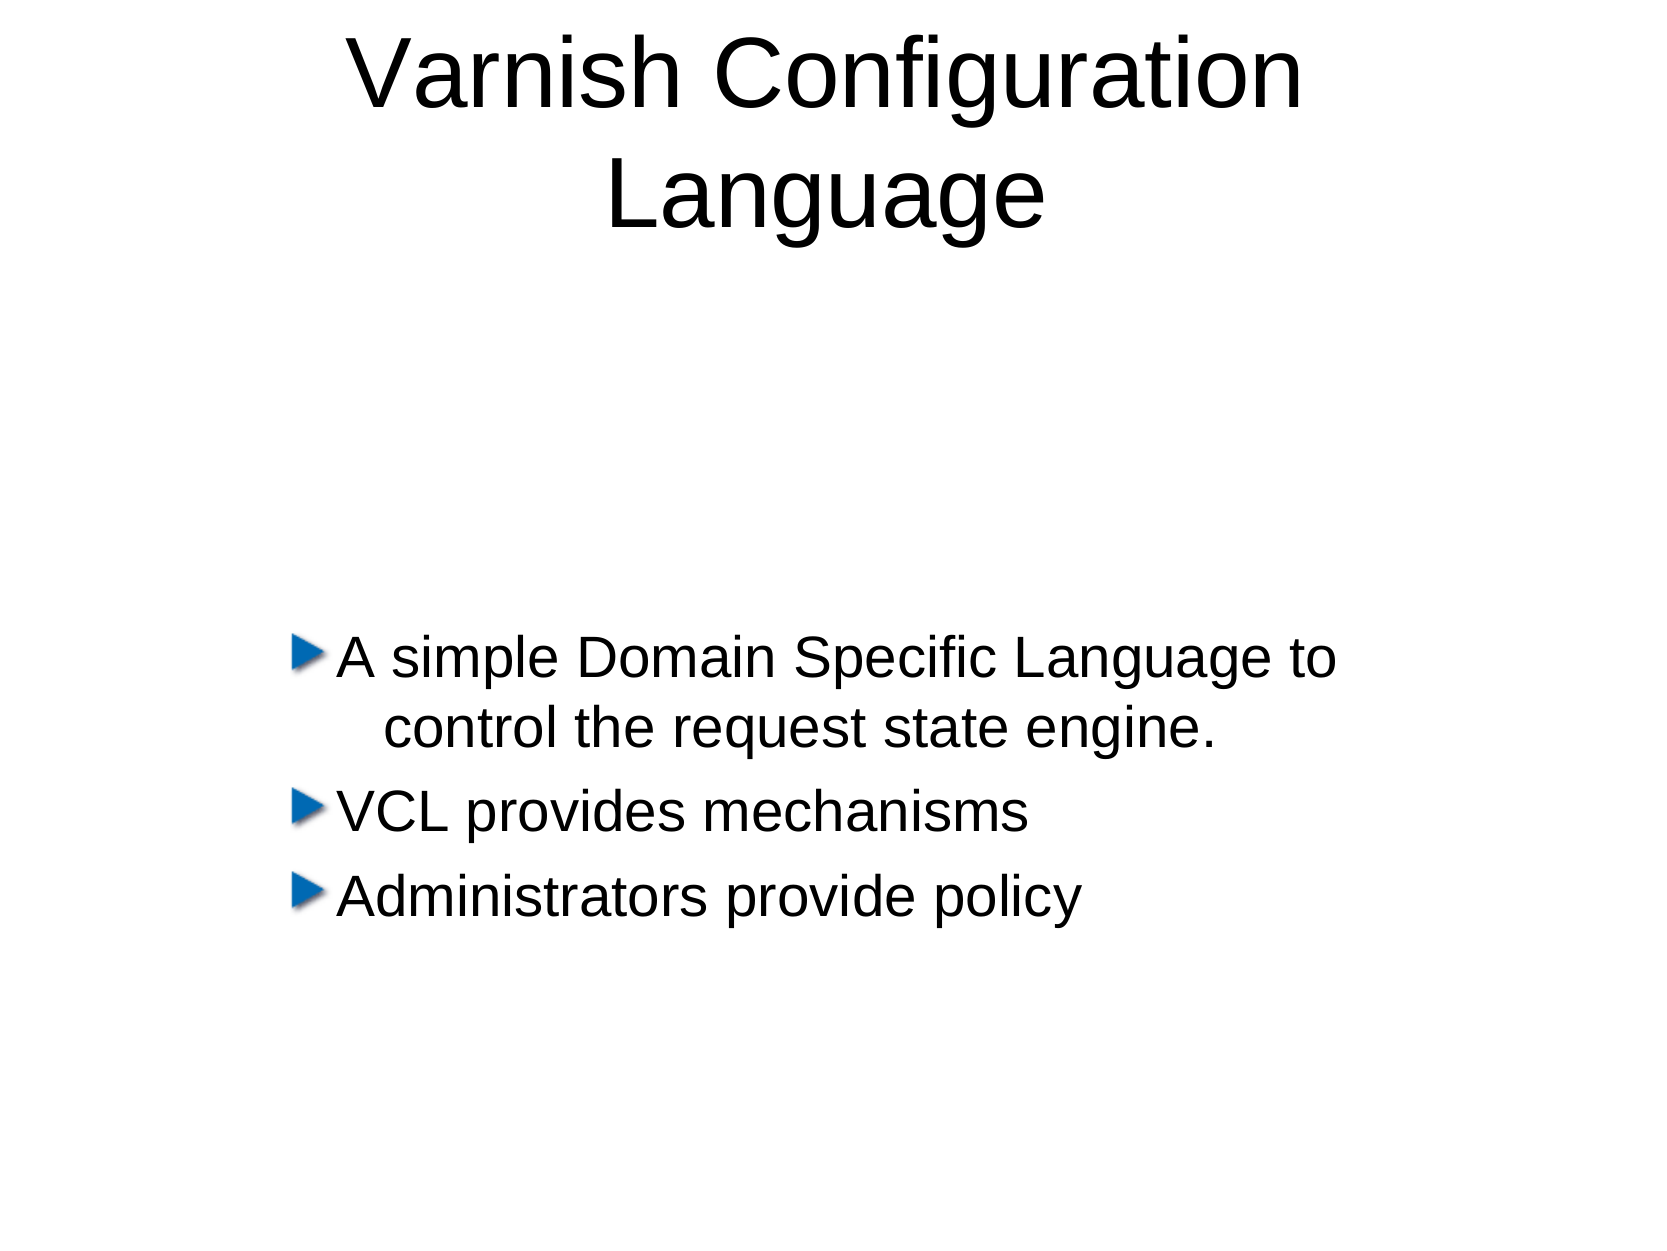

# Varnish Configuration Language
A simple Domain Specific Language to control the request state engine.
VCL provides mechanisms
Administrators provide policy